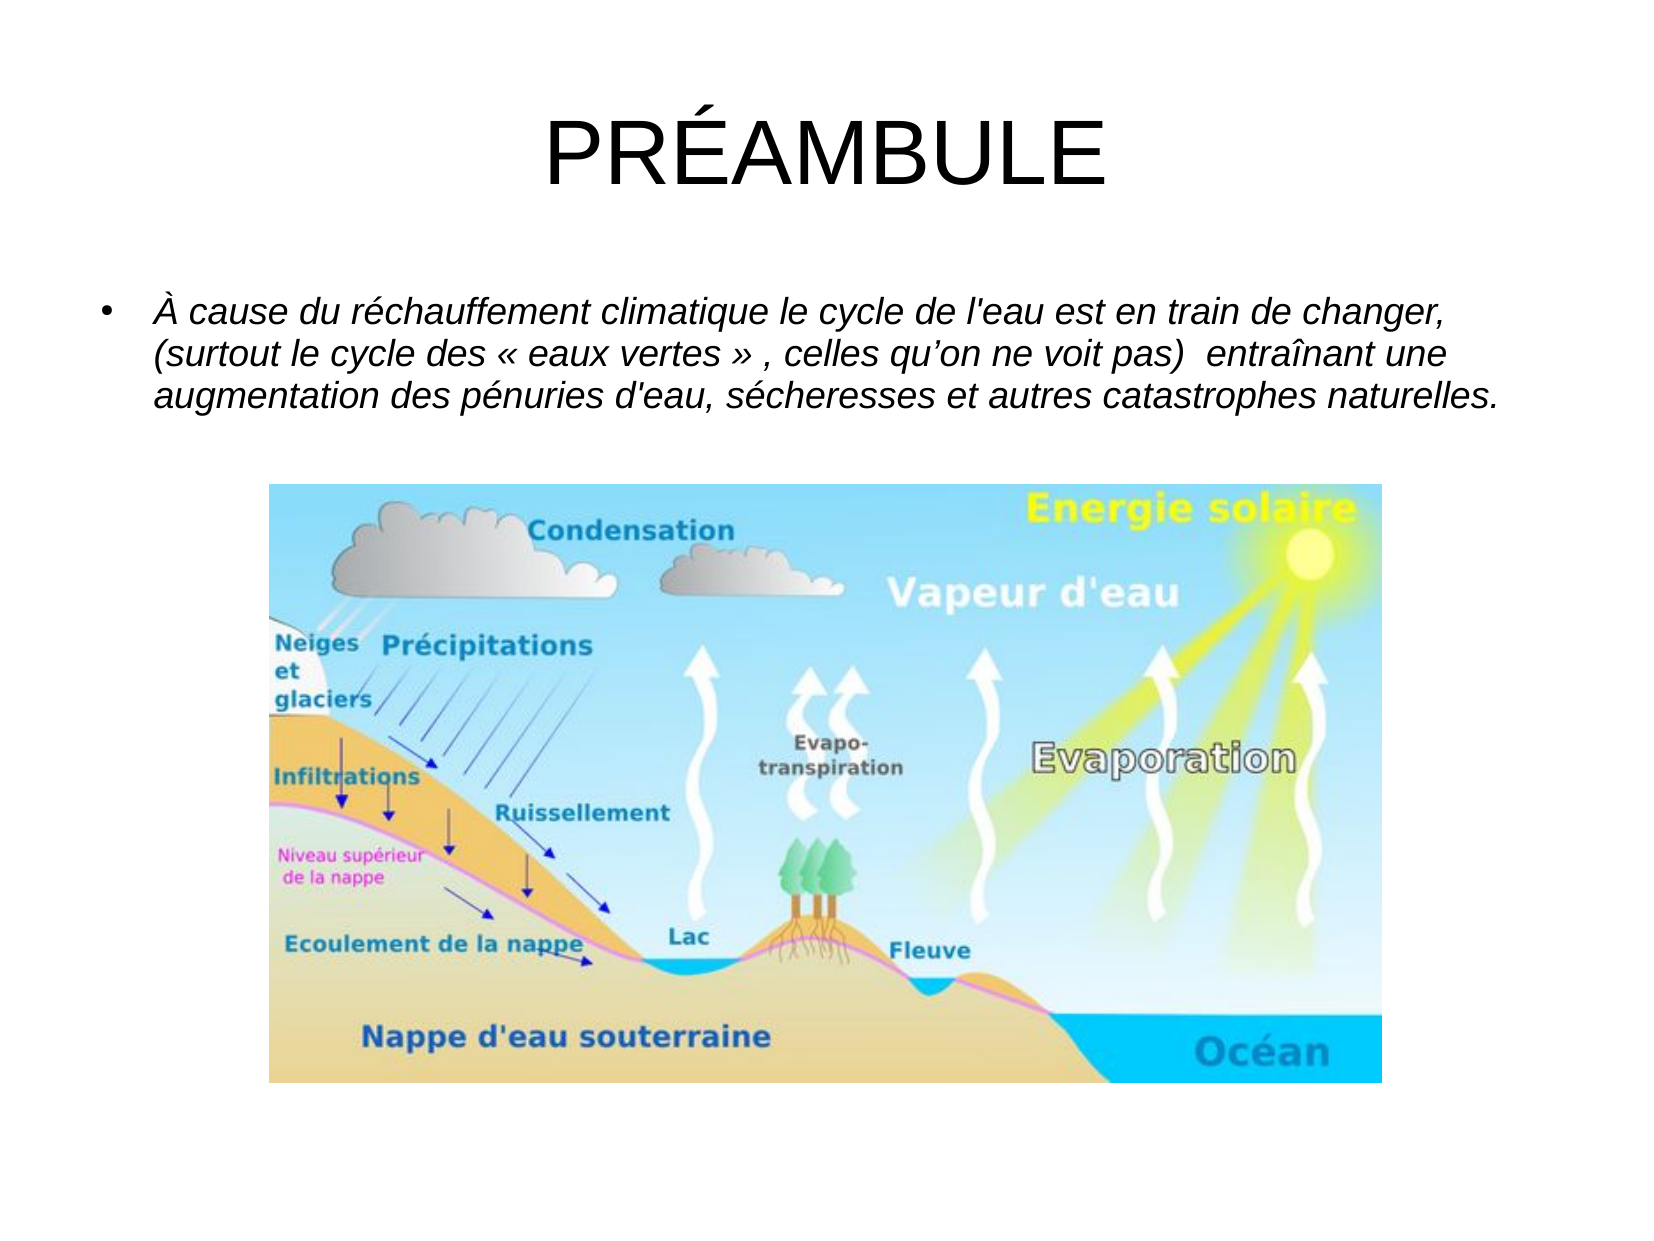

# PRÉAMBULE
À cause du réchauffement climatique le cycle de l'eau est en train de changer,(surtout le cycle des « eaux vertes » , celles qu’on ne voit pas) entraînant une augmentation des pénuries d'eau, sécheresses et autres catastrophes naturelles.